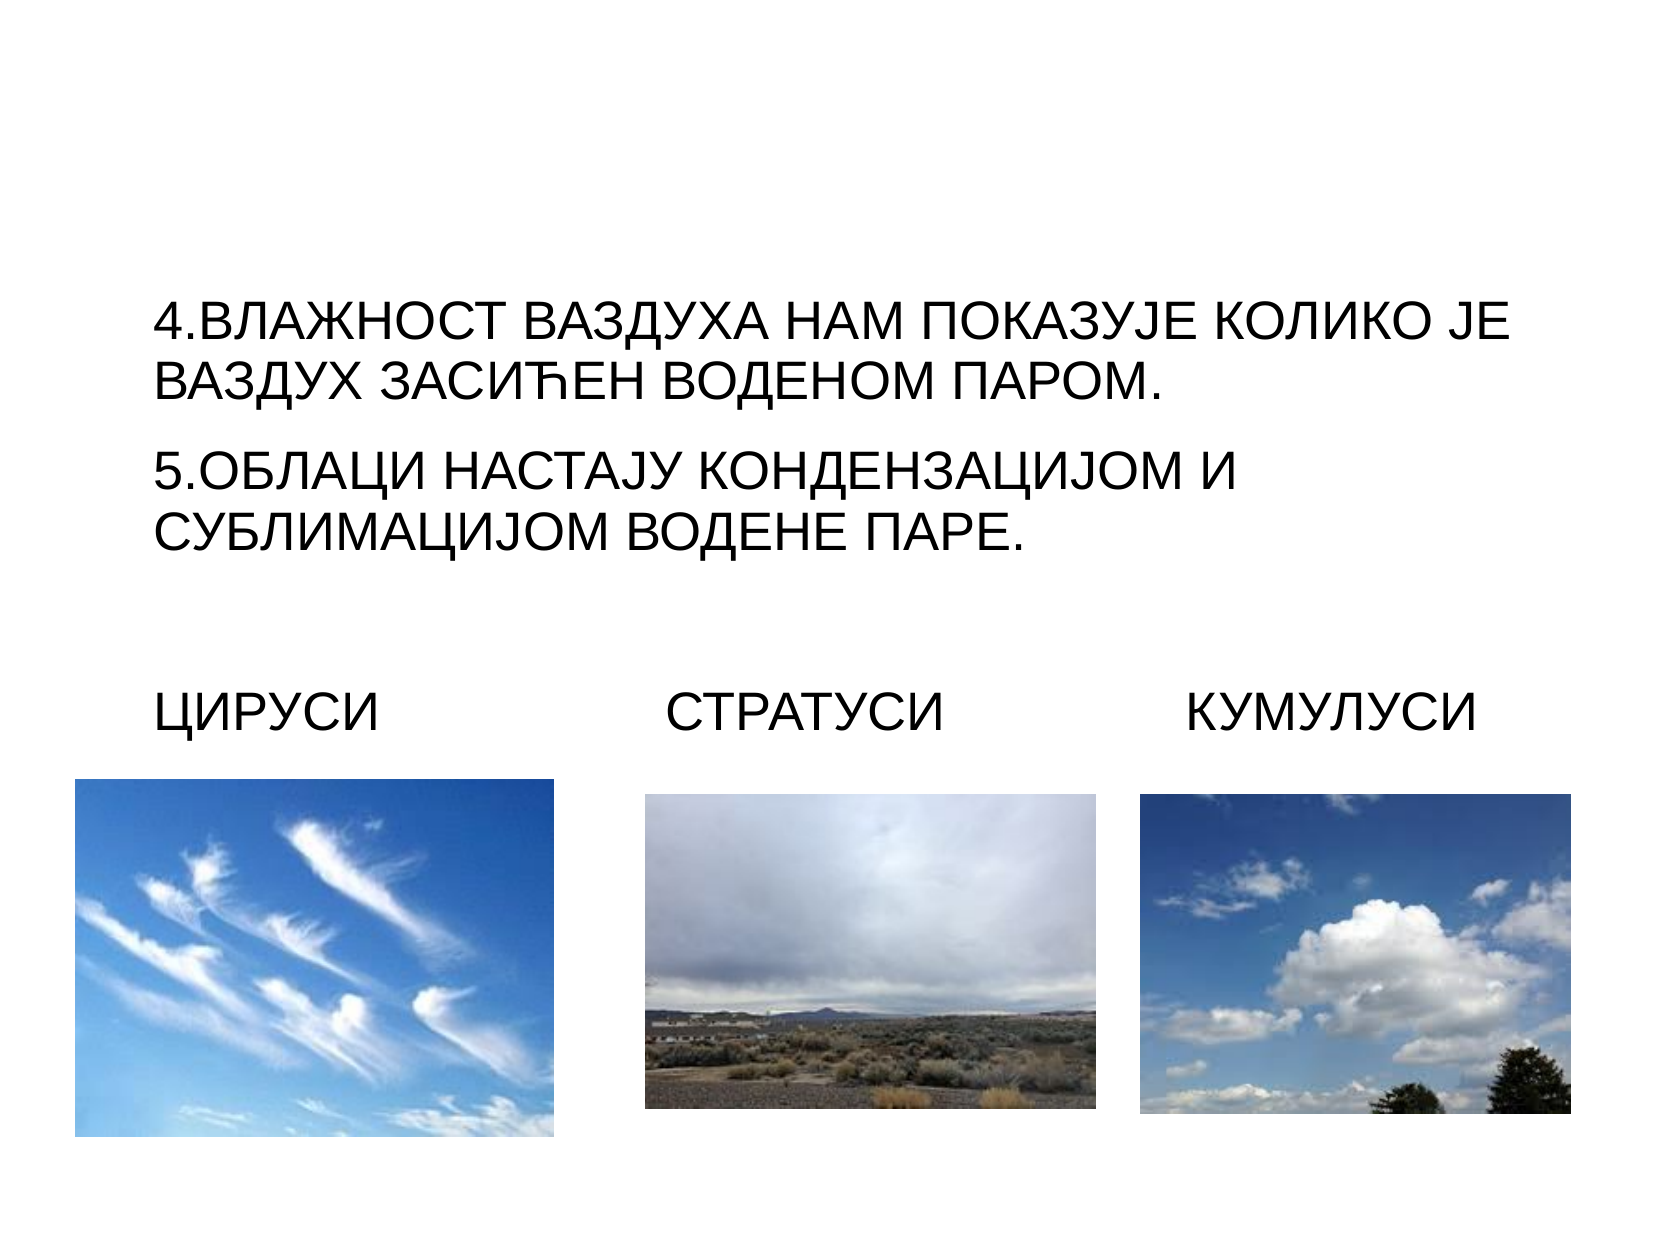

#
4.ВЛАЖНОСТ ВАЗДУХА НАМ ПОКАЗУЈЕ КОЛИКО ЈЕ ВАЗДУХ ЗАСИЋЕН ВОДЕНОМ ПАРОМ.
5.ОБЛАЦИ НАСТАЈУ КОНДЕНЗАЦИЈОМ И СУБЛИМАЦИЈОМ ВОДЕНЕ ПАРЕ.
ЦИРУСИ СТРАТУСИ КУМУЛУСИ